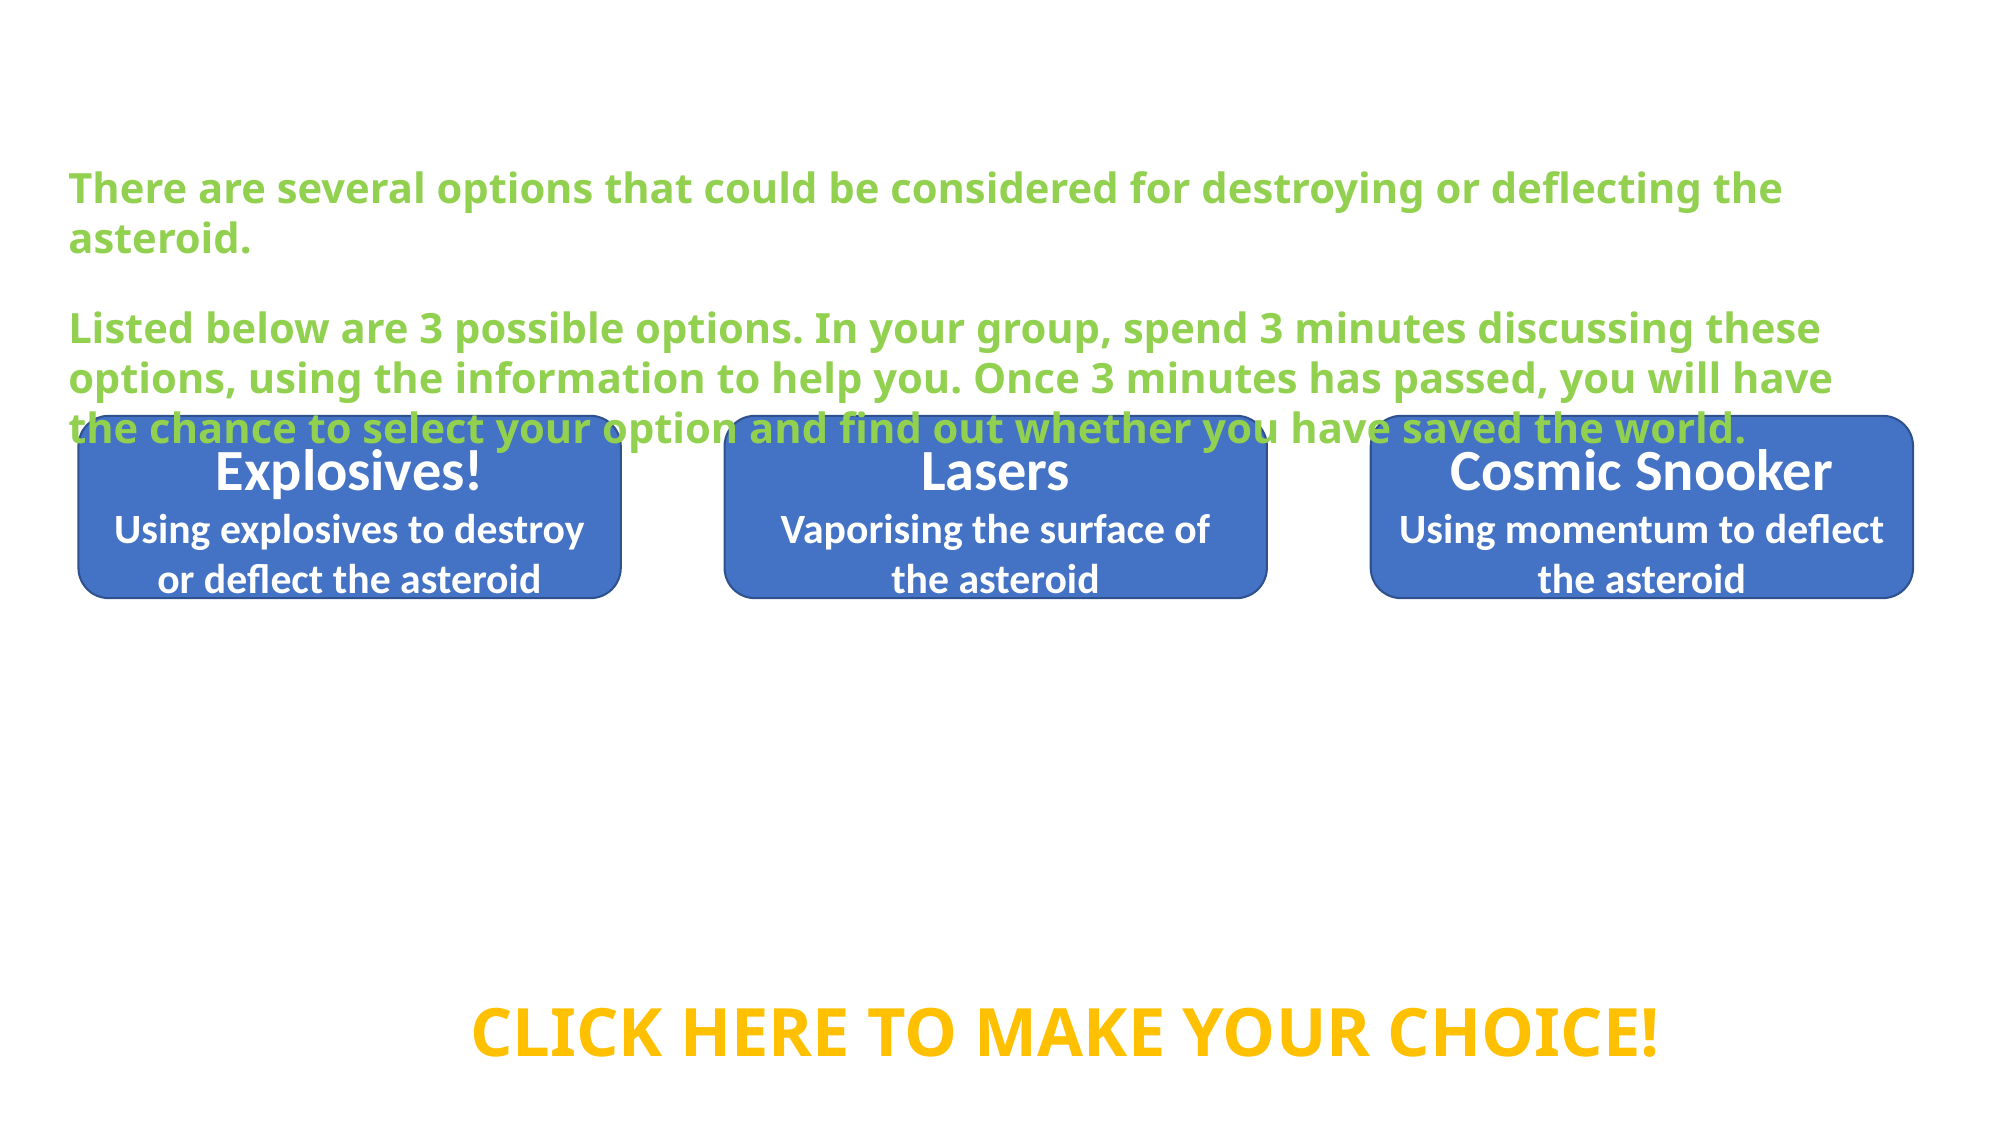

TASK 4 wait
There are several options that could be considered for destroying or deflecting the asteroid.
Listed below are 3 possible options. In your group, spend 3 minutes discussing these options, using the information to help you. Once 3 minutes has passed, you will have the chance to select your option and find out whether you have saved the world.
Explosives!
Using explosives to destroy or deflect the asteroid
Lasers
Vaporising the surface of the asteroid
Cosmic Snooker
Using momentum to deflect the asteroid
CLICK HERE TO MAKE YOUR CHOICE!